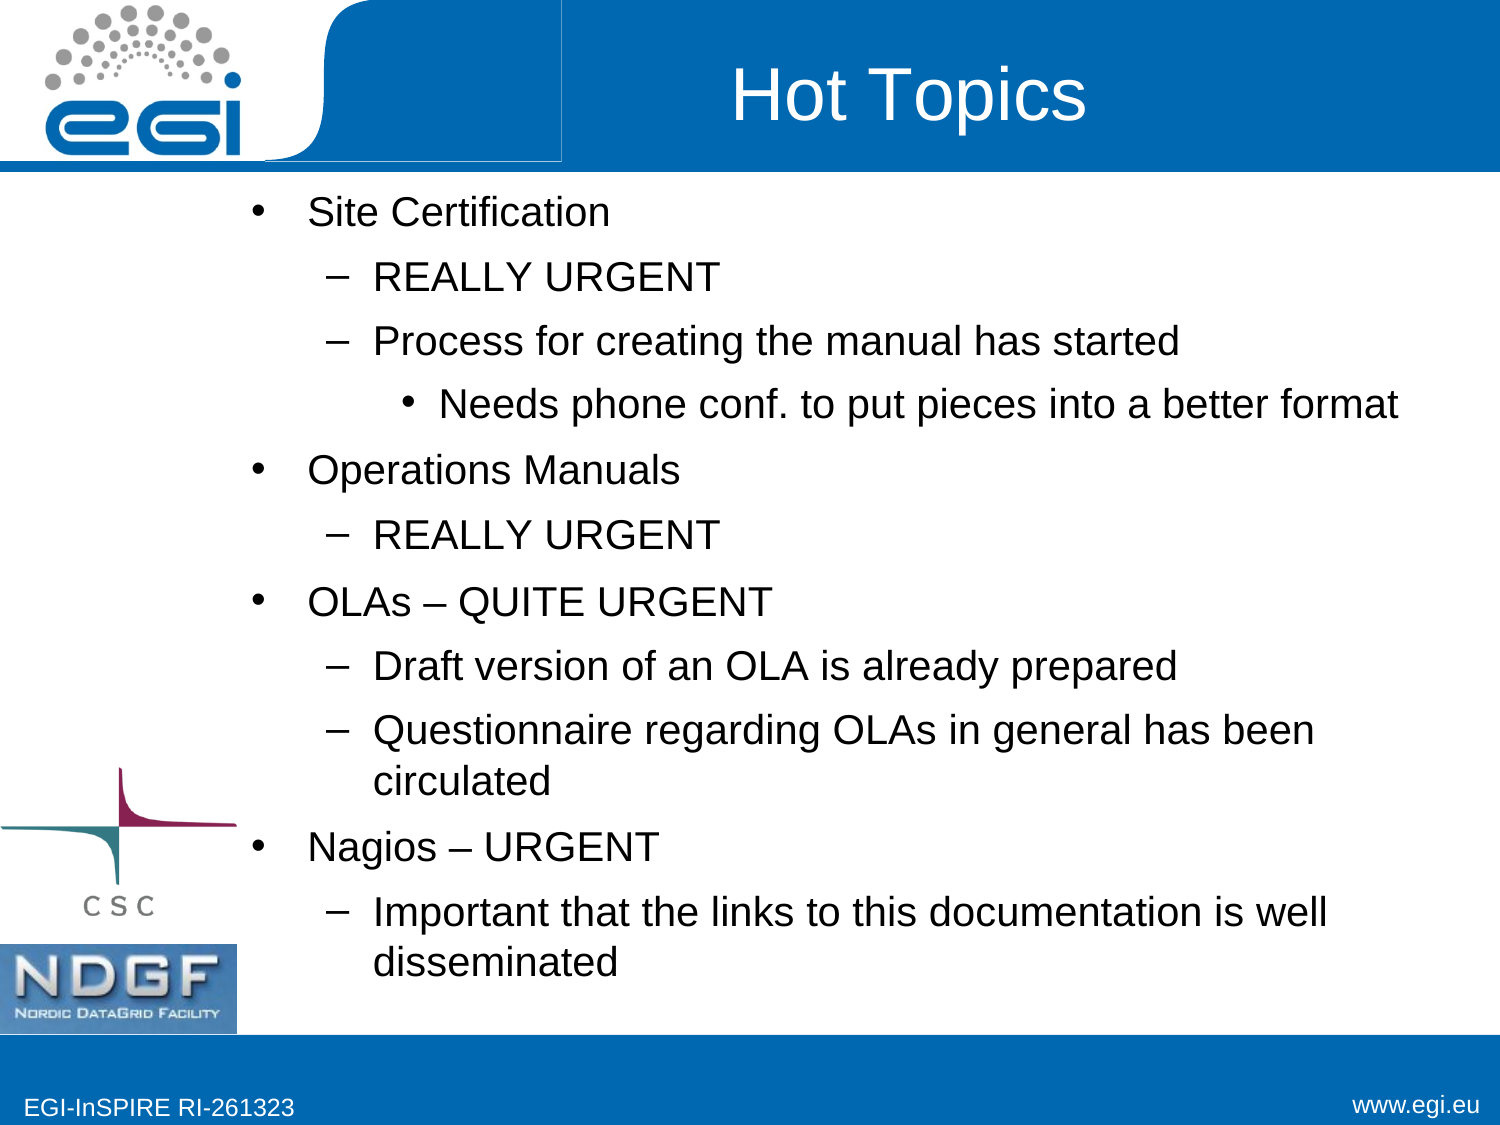

# Hot Topics
Site Certification
REALLY URGENT
Process for creating the manual has started
Needs phone conf. to put pieces into a better format
Operations Manuals
REALLY URGENT
OLAs – QUITE URGENT
Draft version of an OLA is already prepared
Questionnaire regarding OLAs in general has been circulated
Nagios – URGENT
Important that the links to this documentation is well disseminated